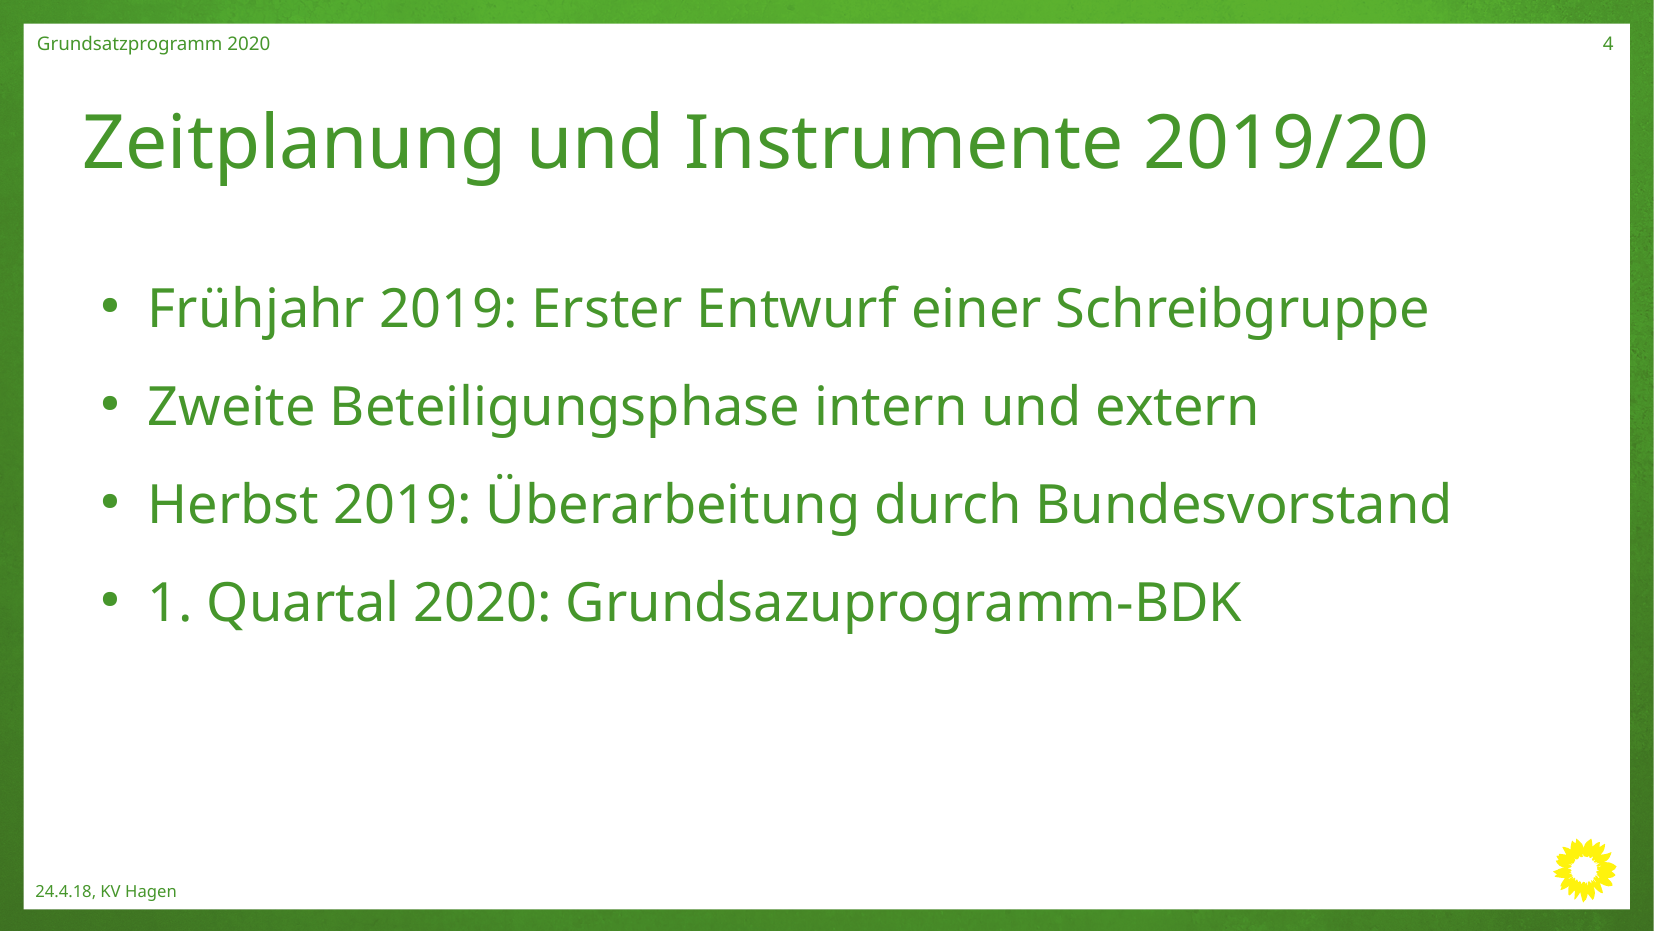

Grundsatzprogramm 2020
4
# Zeitplanung und Instrumente 2019/20
Frühjahr 2019: Erster Entwurf einer Schreibgruppe
Zweite Beteiligungsphase intern und extern
Herbst 2019: Überarbeitung durch Bundesvorstand
1. Quartal 2020: Grundsazuprogramm-BDK
24.4.18, KV Hagen